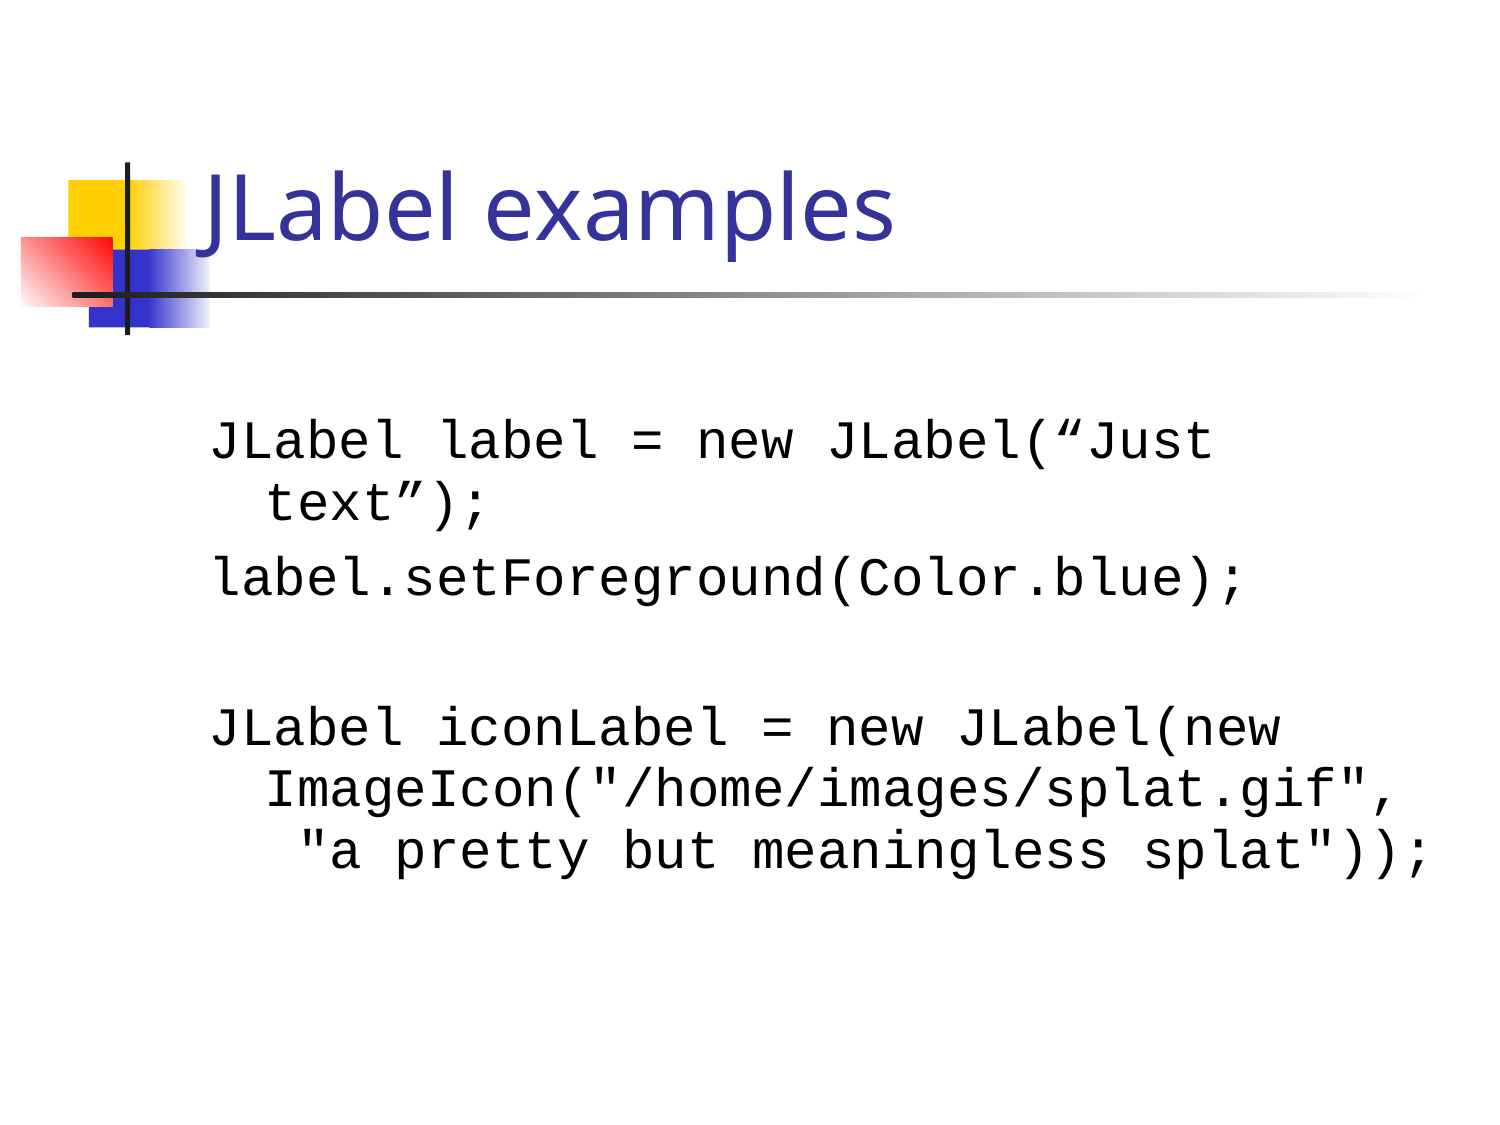

# JLabel examples
JLabel label = new JLabel(“Just text”);
label.setForeground(Color.blue);
JLabel iconLabel = new JLabel(new ImageIcon("/home/images/splat.gif", "a pretty but meaningless splat"));